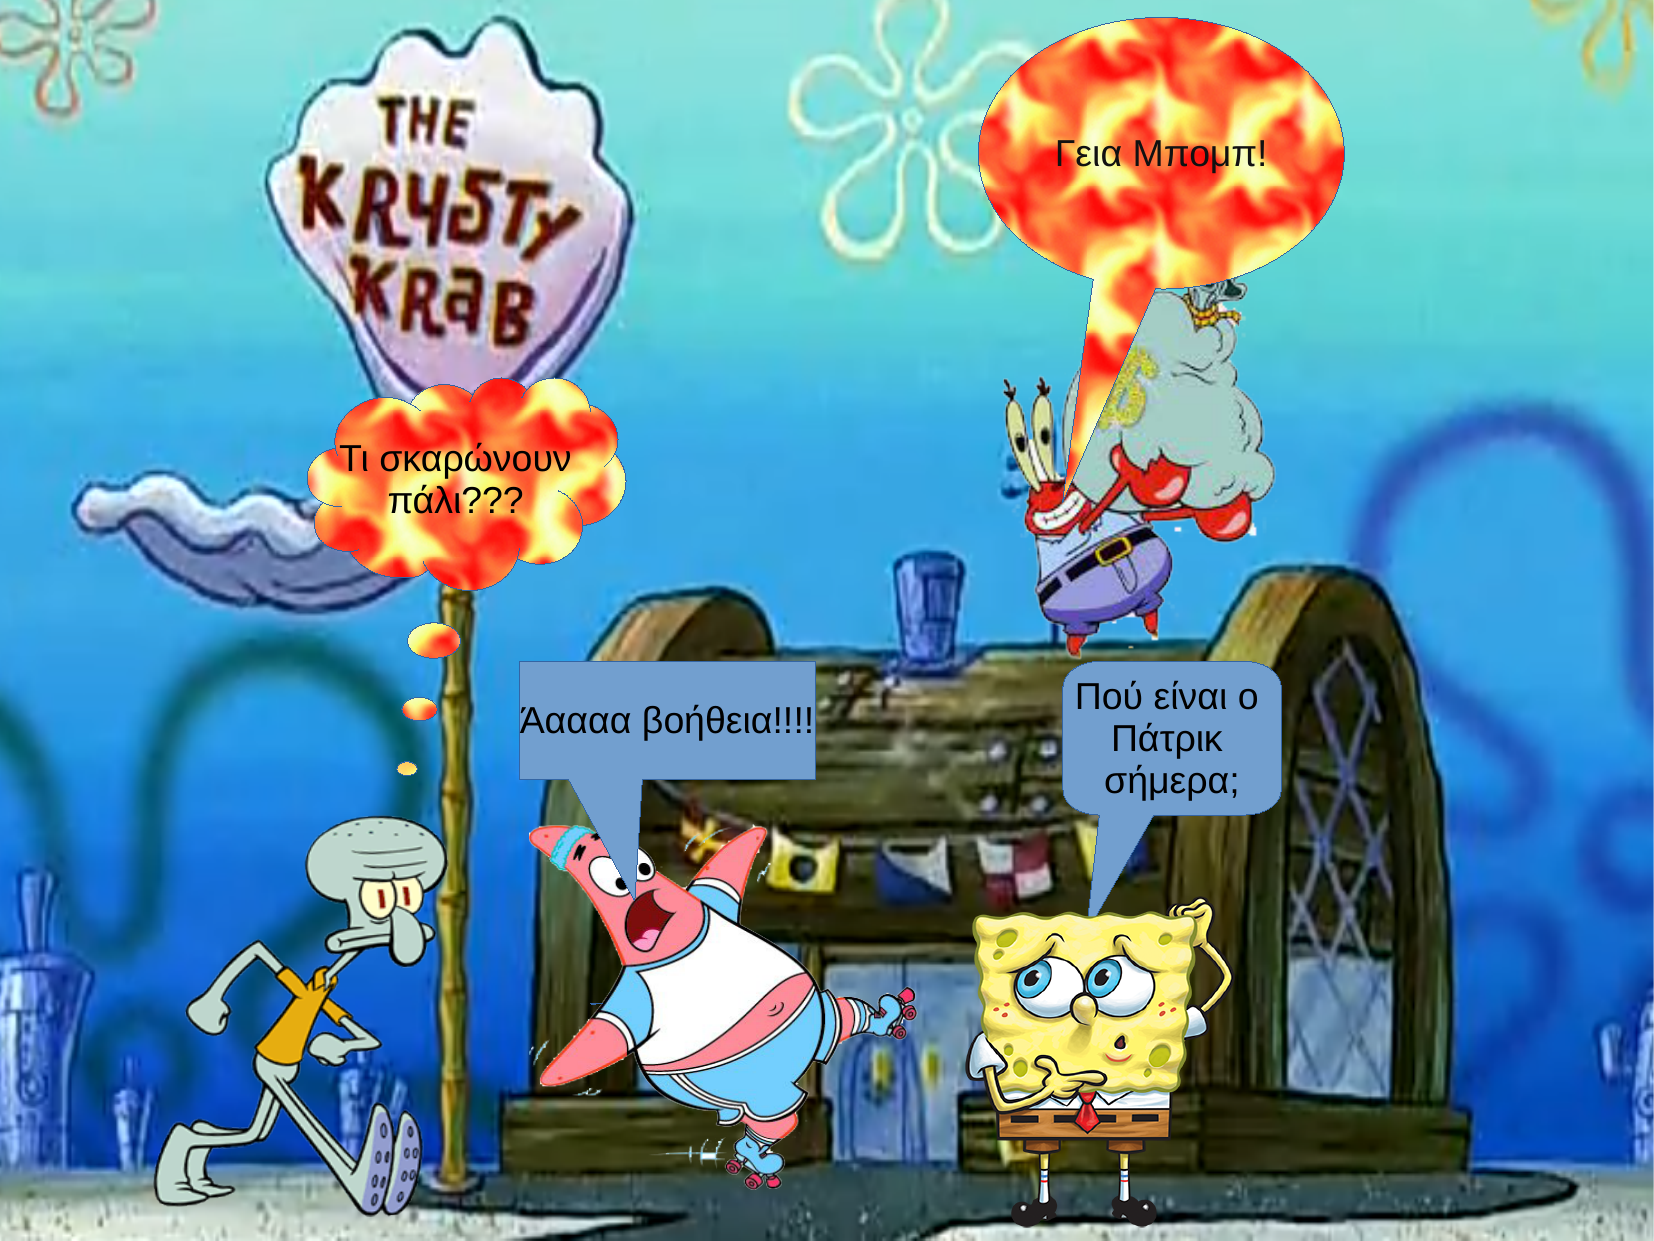

Γεια Μπομπ!
Τι σκαρώνουν
πάλι???
Άαααα βοήθεια!!!!
Πού είναι ο
Πάτρικ
σήμερα;